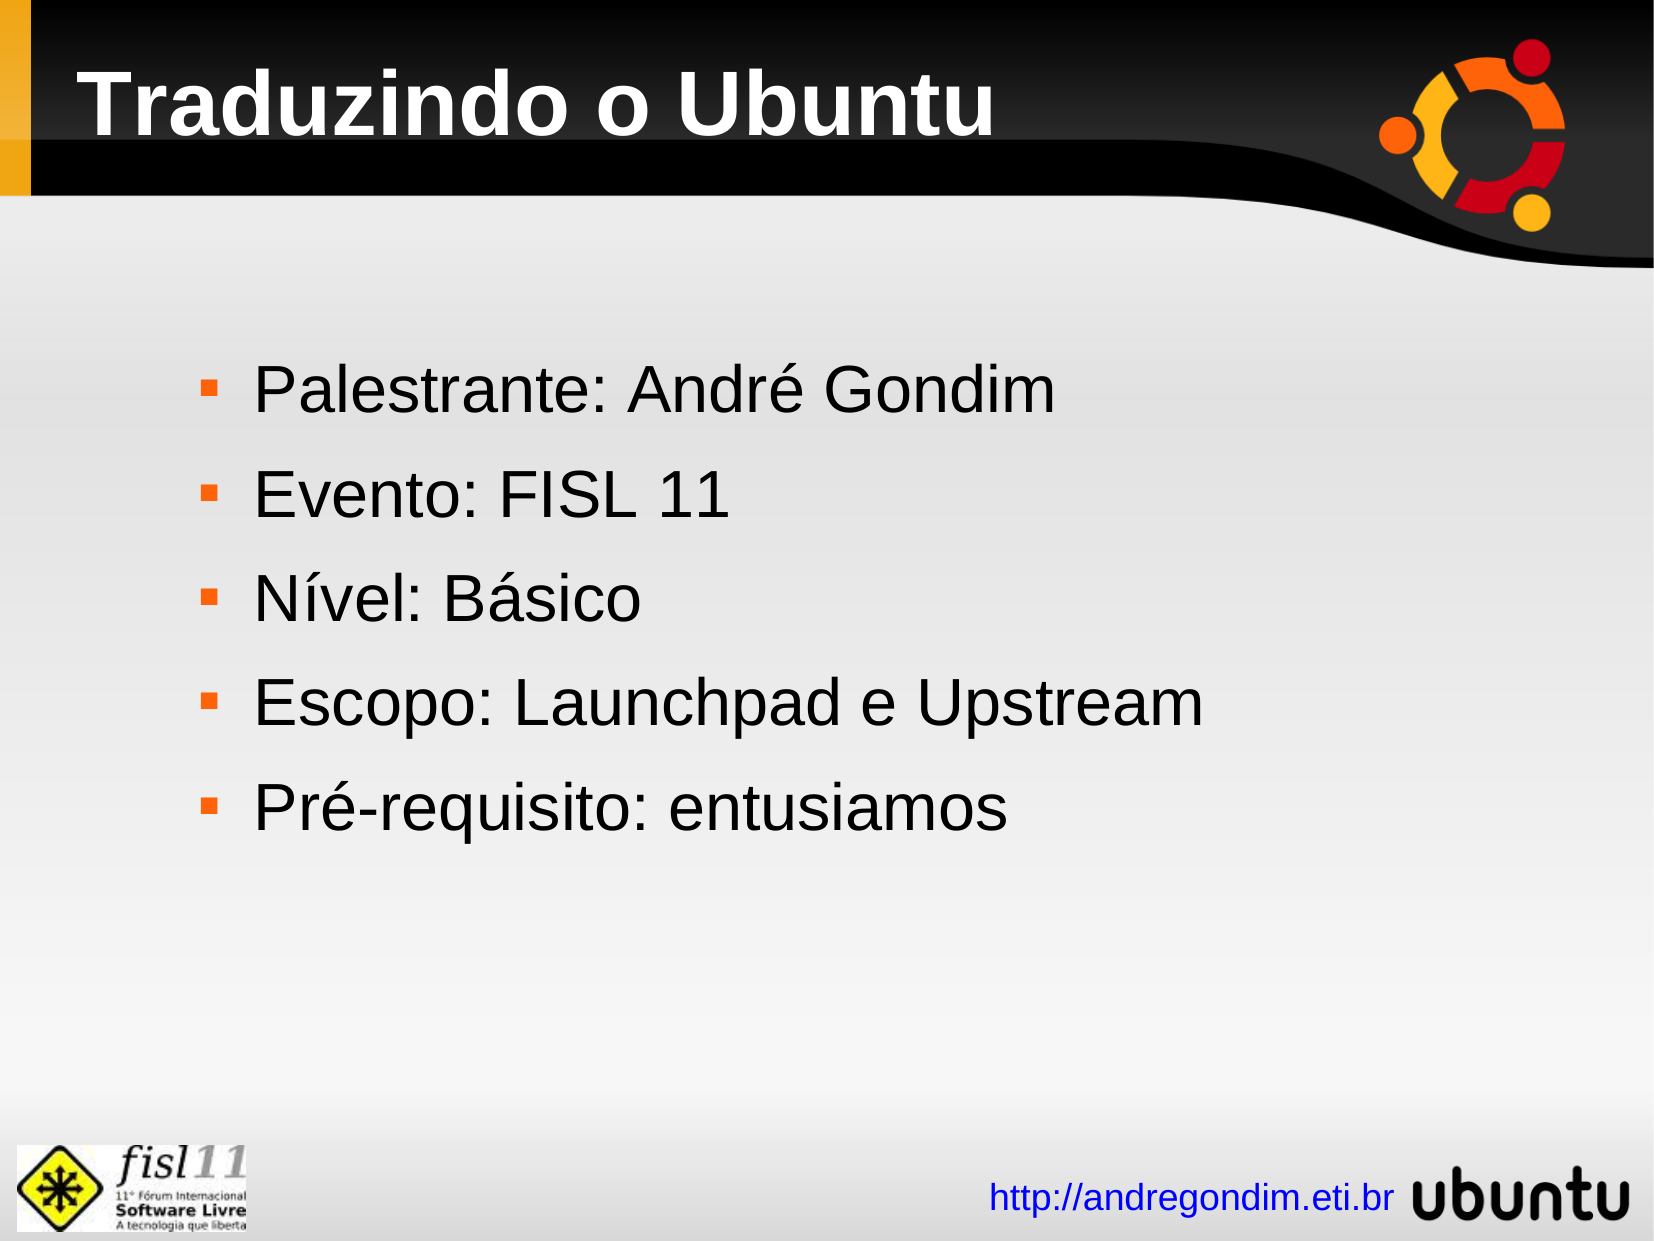

# Traduzindo o Ubuntu
Palestrante: André Gondim
Evento: FISL 11
Nível: Básico
Escopo: Launchpad e Upstream
Pré-requisito: entusiamos